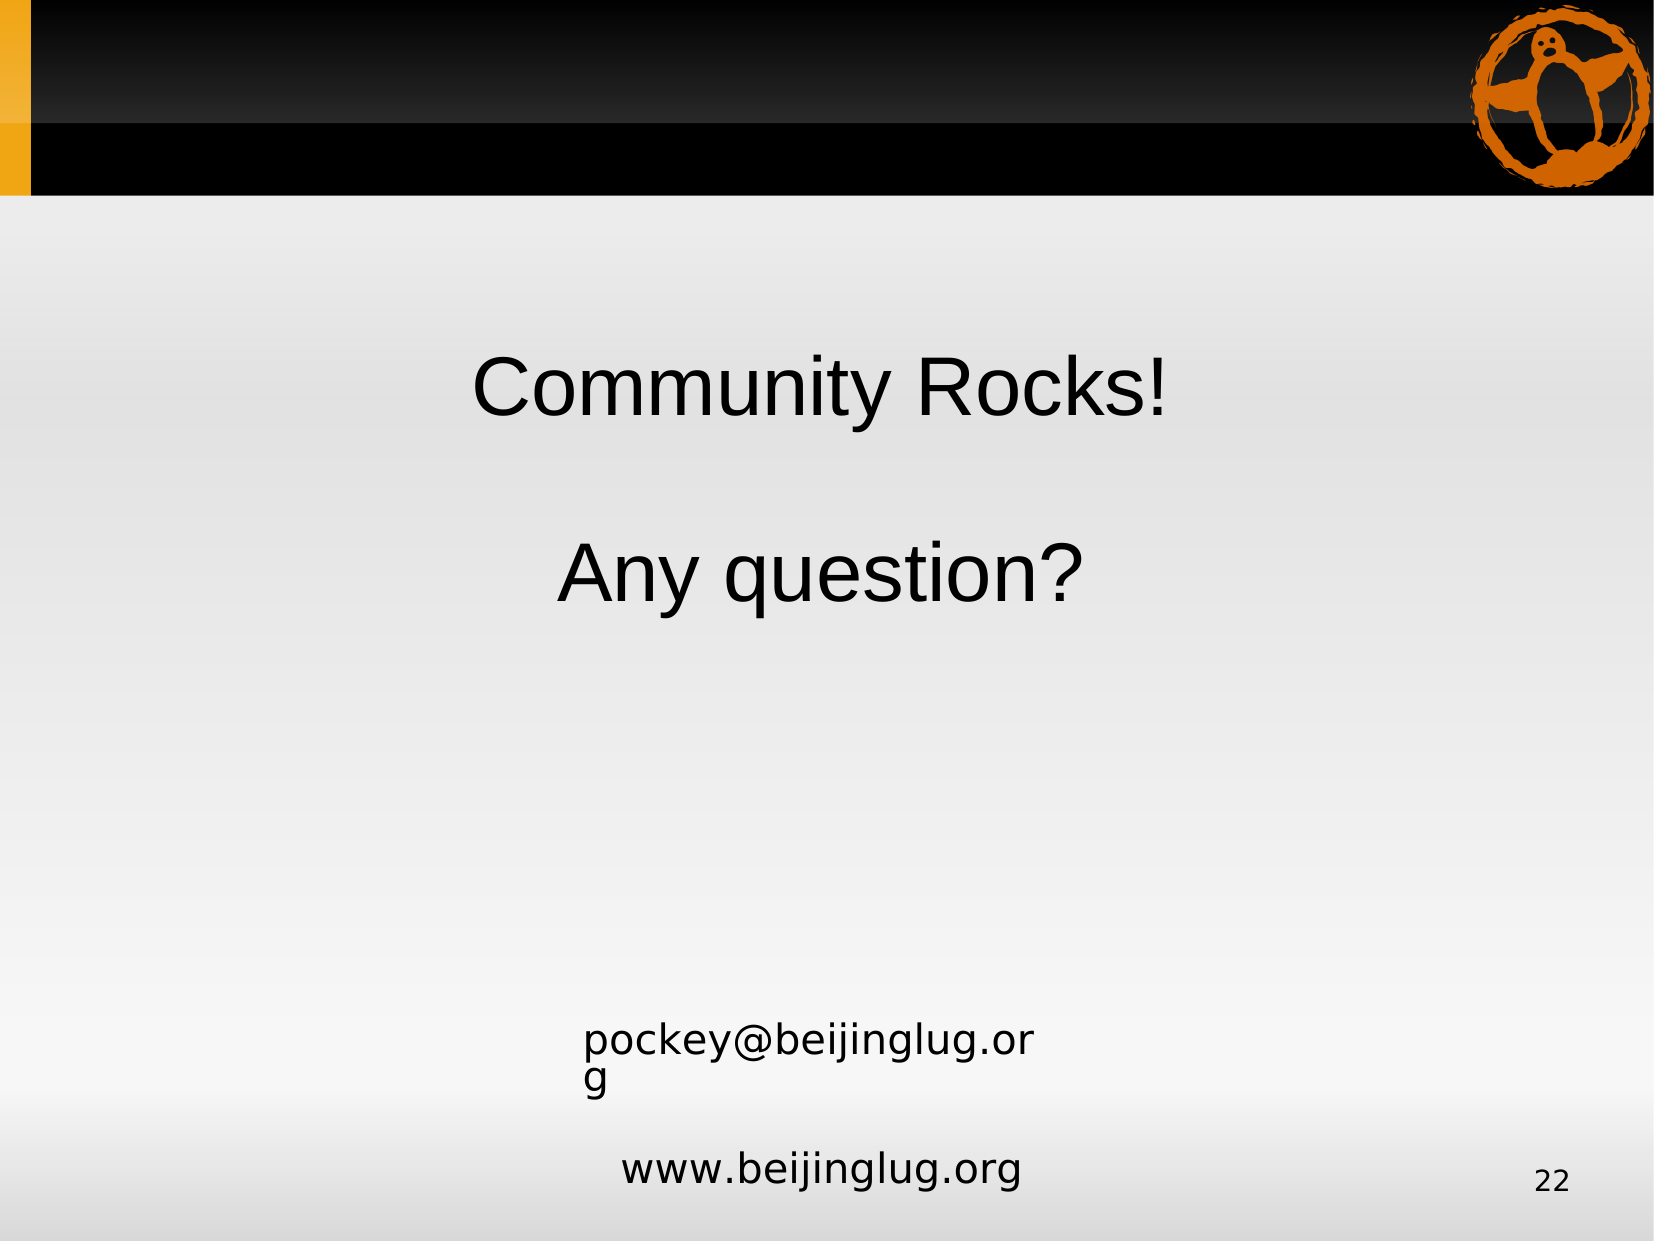

# Community Rocks!
Any question?
pockey@beijinglug.org
www.beijinglug.org
22